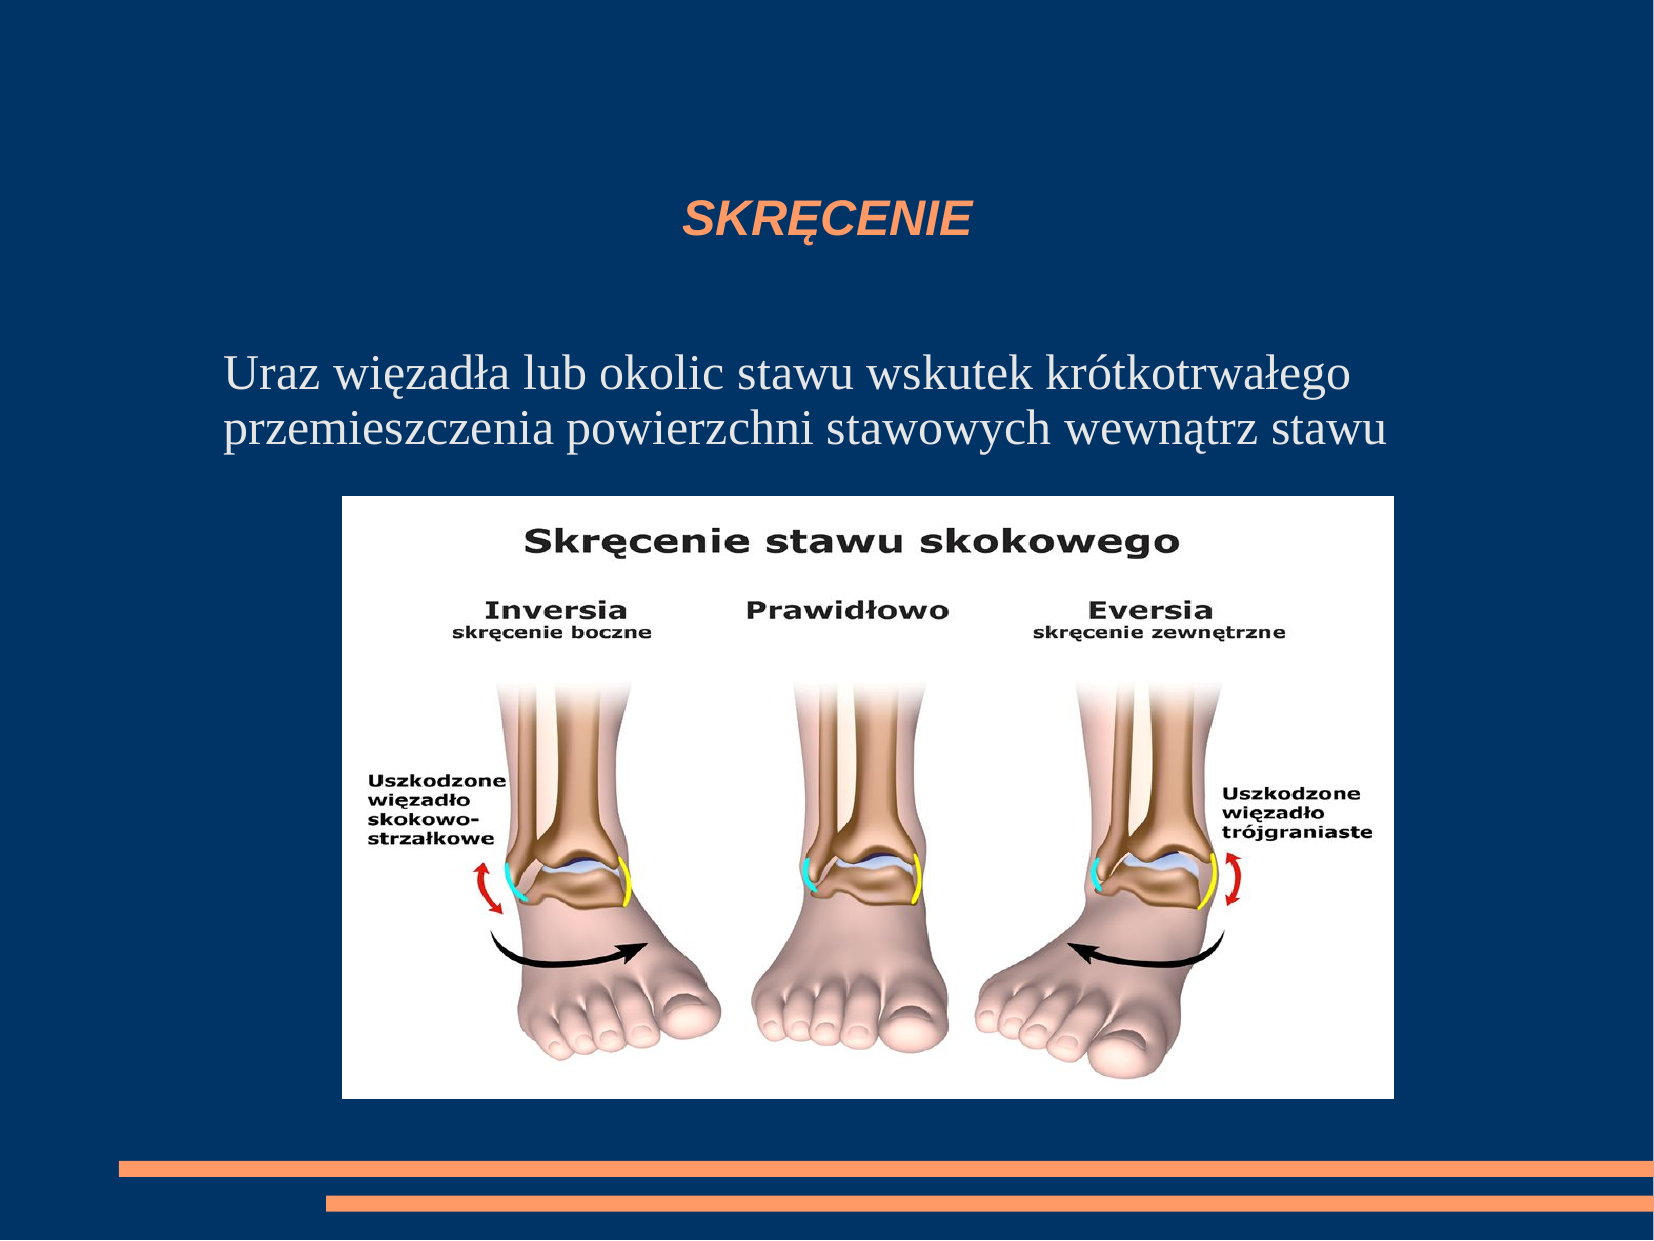

# SKRĘCENIE
Uraz więzadła lub okolic stawu wskutek krótkotrwałego przemieszczenia powierzchni stawowych wewnątrz stawu